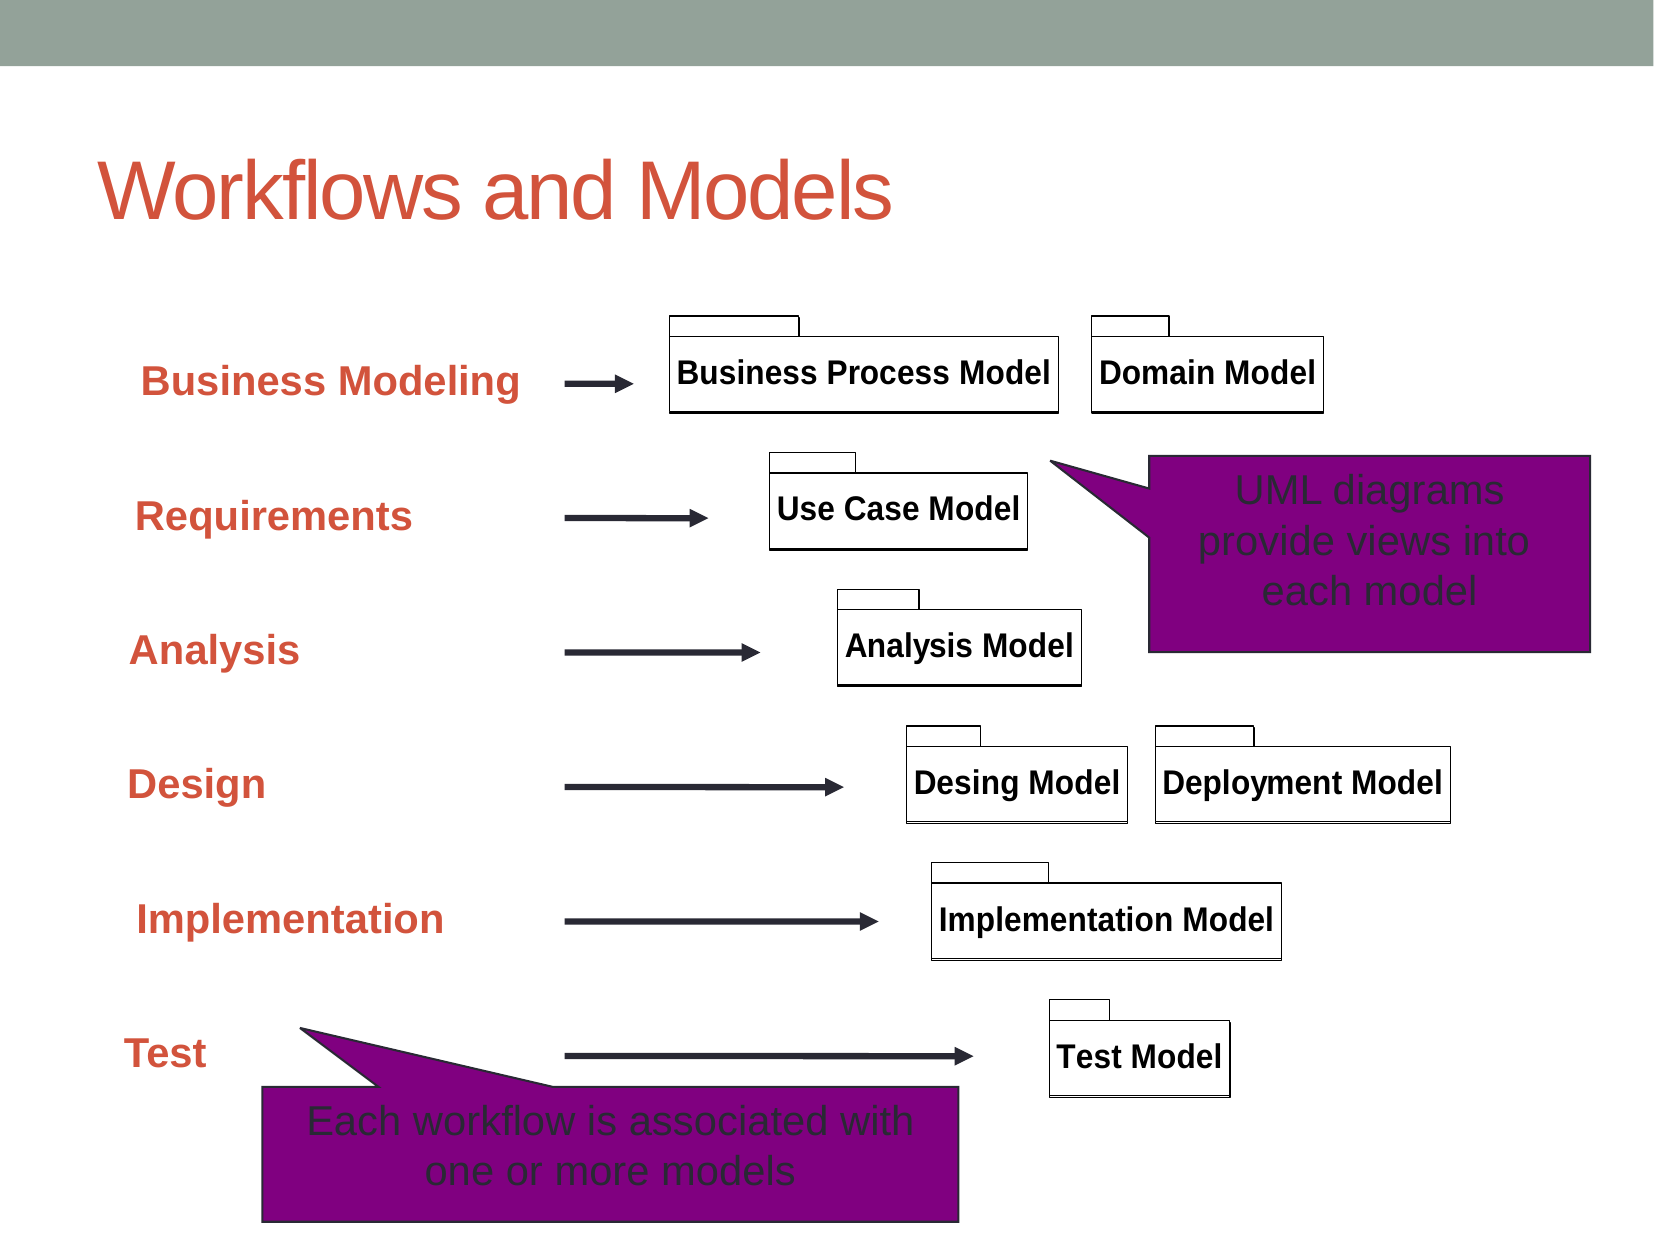

# Workflows and Models
Business Modeling
UML diagrams provide views into each model
Requirements
Analysis
Design
Implementation
Test
Each workflow is associated with one or more models